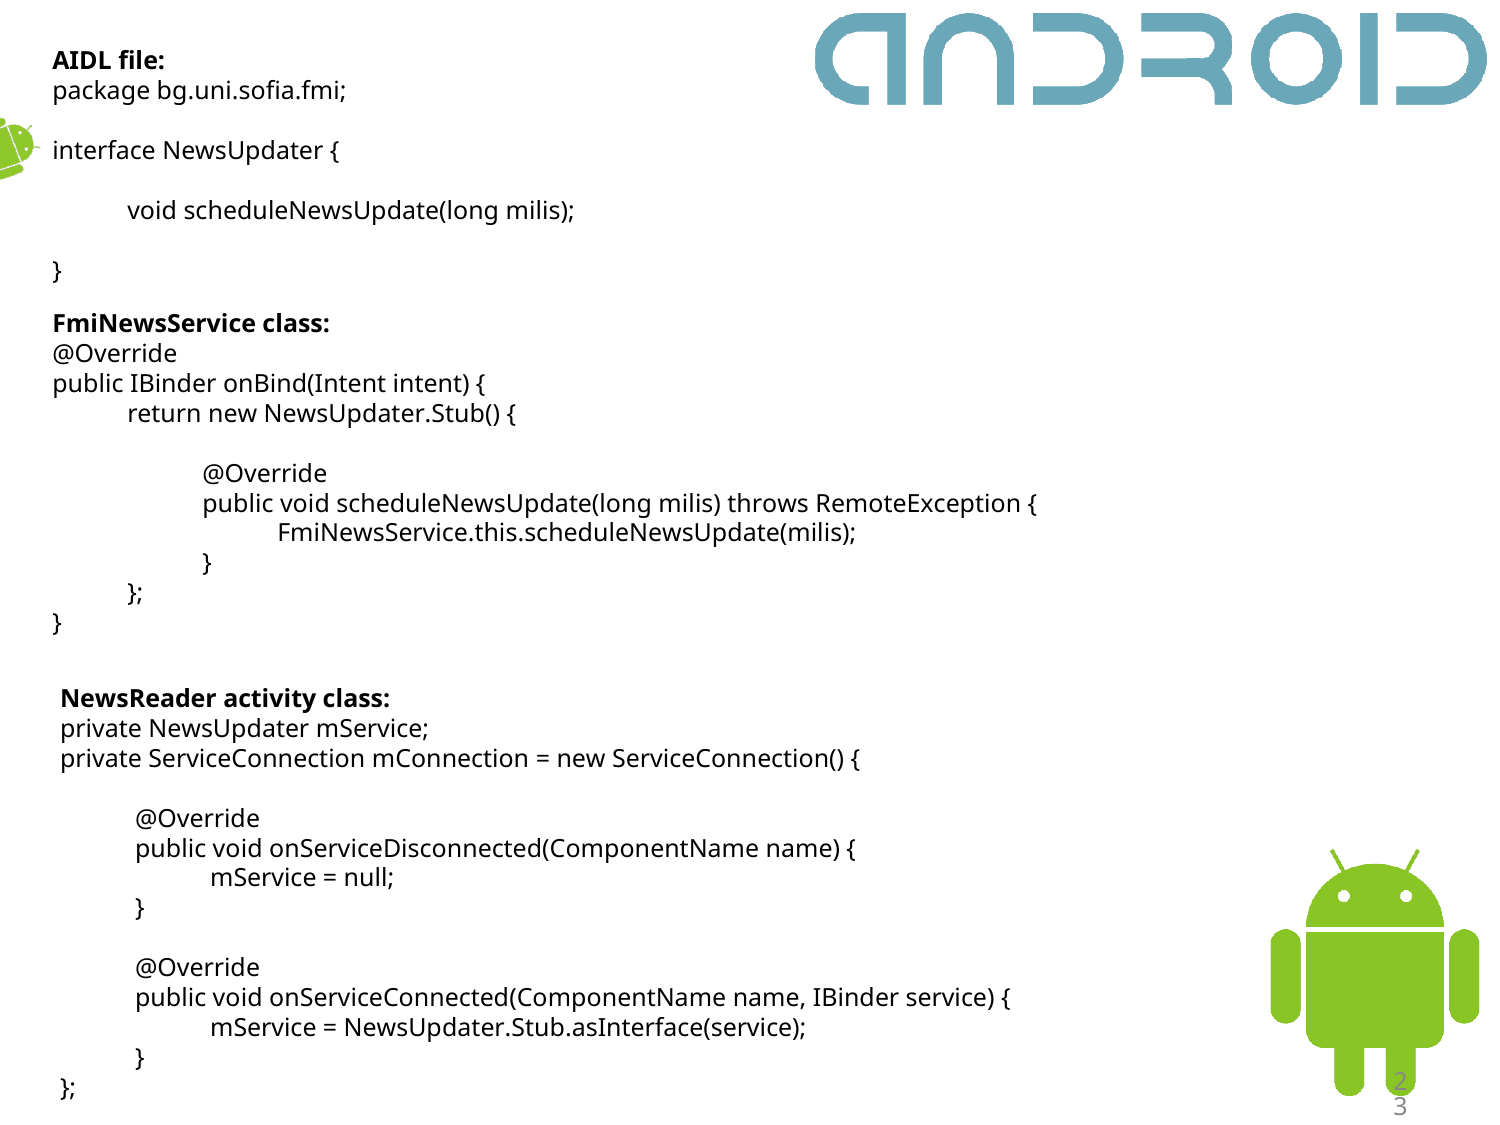

AIDL file:
package bg.uni.sofia.fmi;
interface NewsUpdater {
	void scheduleNewsUpdate(long milis);
}
FmiNewsService class:
@Override
public IBinder onBind(Intent intent) {
	return new NewsUpdater.Stub() {
		@Override
		public void scheduleNewsUpdate(long milis) throws RemoteException {
			FmiNewsService.this.scheduleNewsUpdate(milis);
		}
	};
}
NewsReader activity class:
private NewsUpdater mService;
private ServiceConnection mConnection = new ServiceConnection() {
	@Override
	public void onServiceDisconnected(ComponentName name) {
		mService = null;
	}
	@Override
	public void onServiceConnected(ComponentName name, IBinder service) {
		mService = NewsUpdater.Stub.asInterface(service);
	}
};